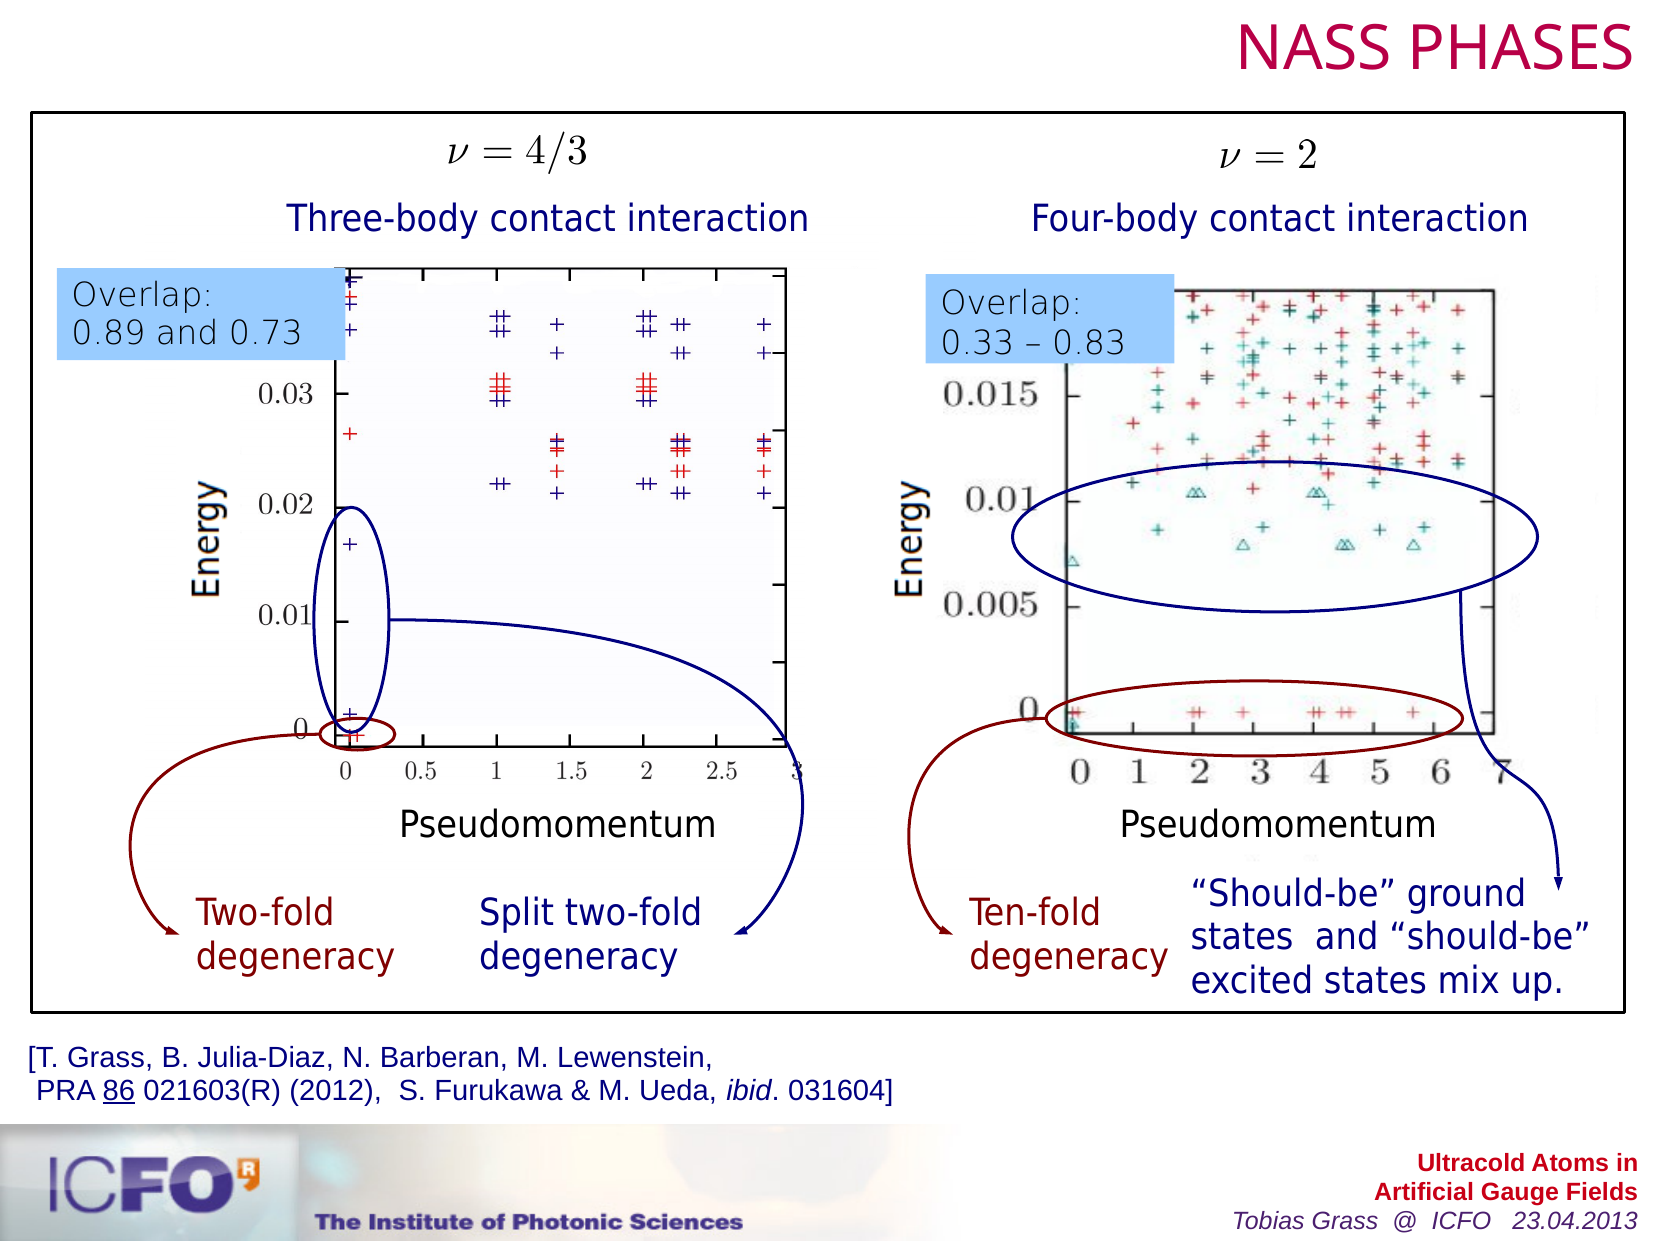

NASS PHASES
Three-body contact interaction
Four-body contact interaction
Overlap:
0.89 and 0.73
Overlap:
0.33 – 0.83
Pseudomomentum
Pseudomomentum
“Should-be” ground states and “should-be” excited states mix up.
Two-fold
degeneracy
Ten-fold
degeneracy
Split two-fold
degeneracy
[T. Grass, B. Julia-Diaz, N. Barberan, M. Lewenstein,
 PRA 86 021603(R) (2012), S. Furukawa & M. Ueda, ibid. 031604]
Ultracold Atoms in
Artificial Gauge Fields
Tobias Grass @ ICFO 23.04.2013